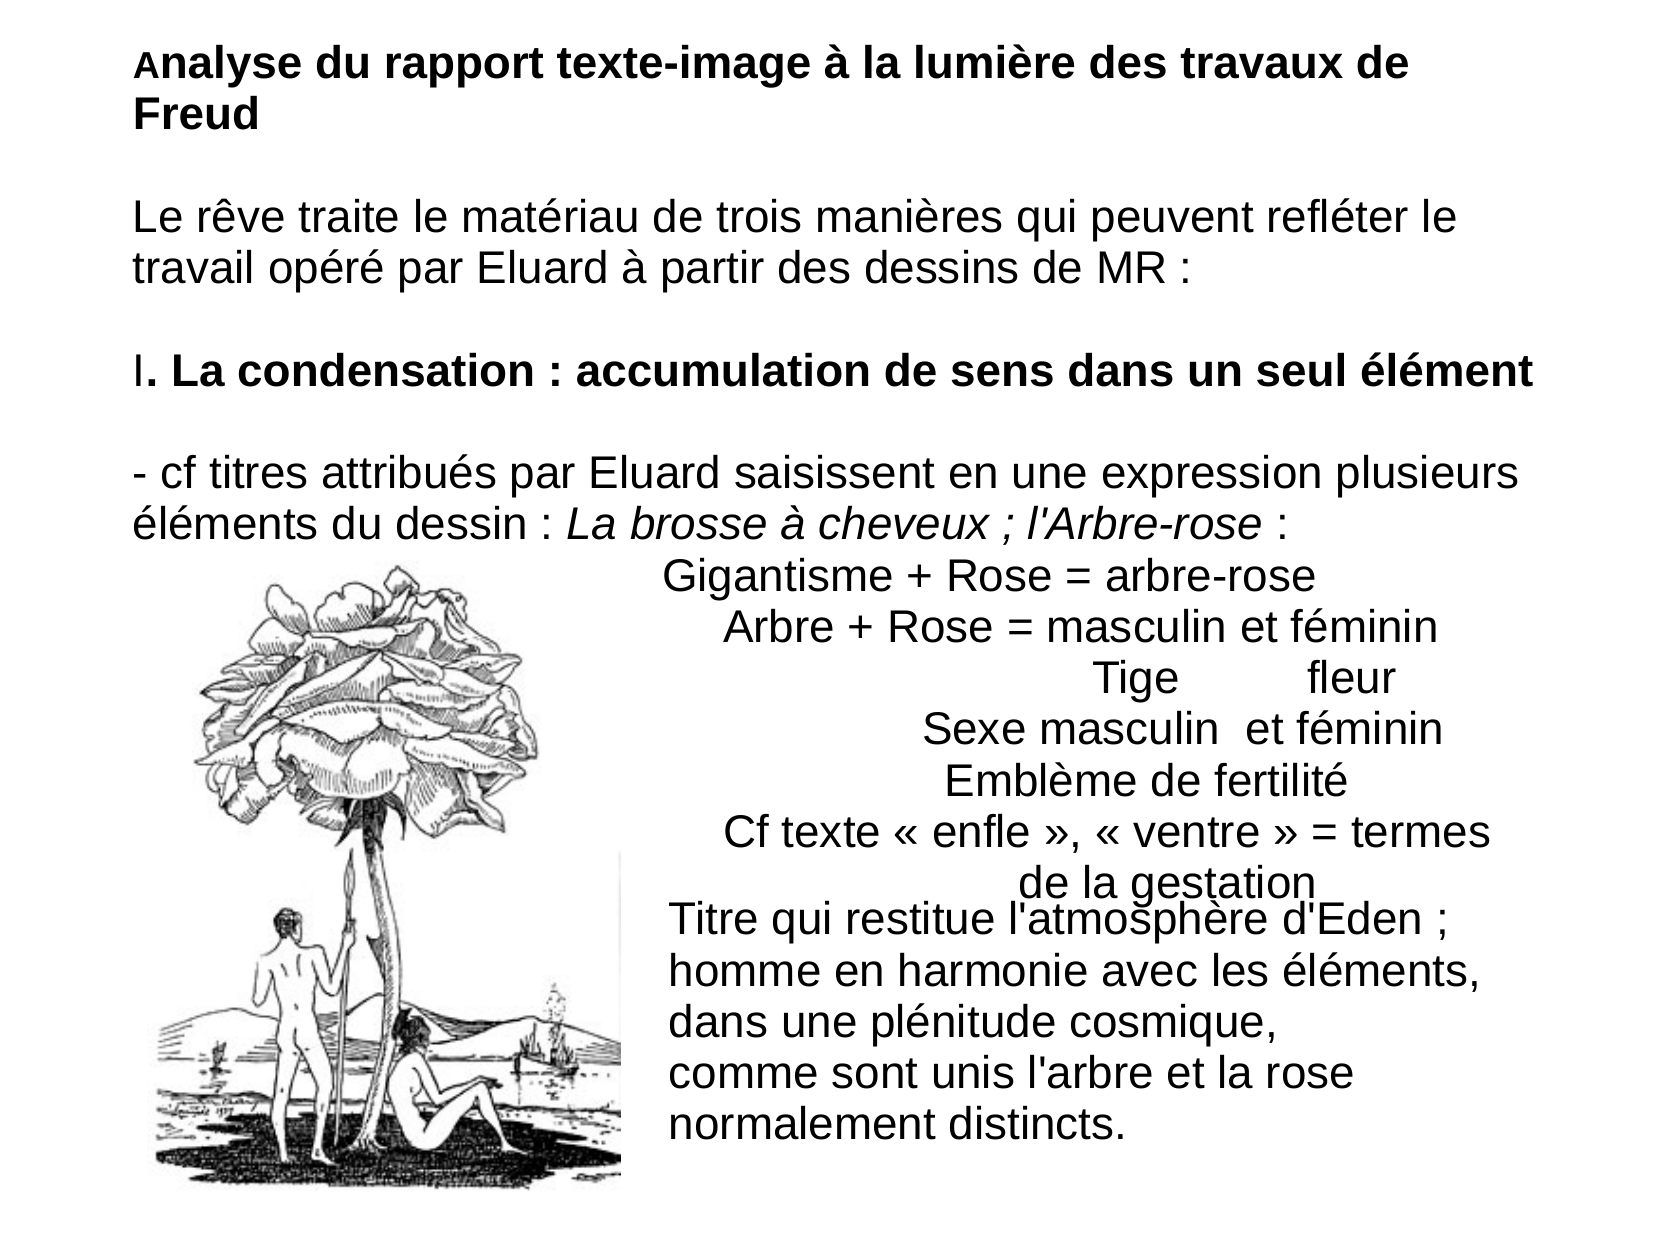

Analyse du rapport texte-image à la lumière des travaux de Freud
Le rêve traite le matériau de trois manières qui peuvent refléter le travail opéré par Eluard à partir des dessins de MR :
I. La condensation : accumulation de sens dans un seul élément
- cf titres attribués par Eluard saisissent en une expression plusieurs éléments du dessin : La brosse à cheveux ; l'Arbre-rose :
							 Gigantisme + Rose = arbre-rose
								Arbre + Rose = masculin et féminin
													Tige fleur
										 Sexe masculin et féminin
											Emblème de fertilité
								Cf texte « enfle », « ventre » = termes 													de la gestation
Titre qui restitue l'atmosphère d'Eden ; homme en harmonie avec les éléments,
dans une plénitude cosmique,
comme sont unis l'arbre et la rose normalement distincts.